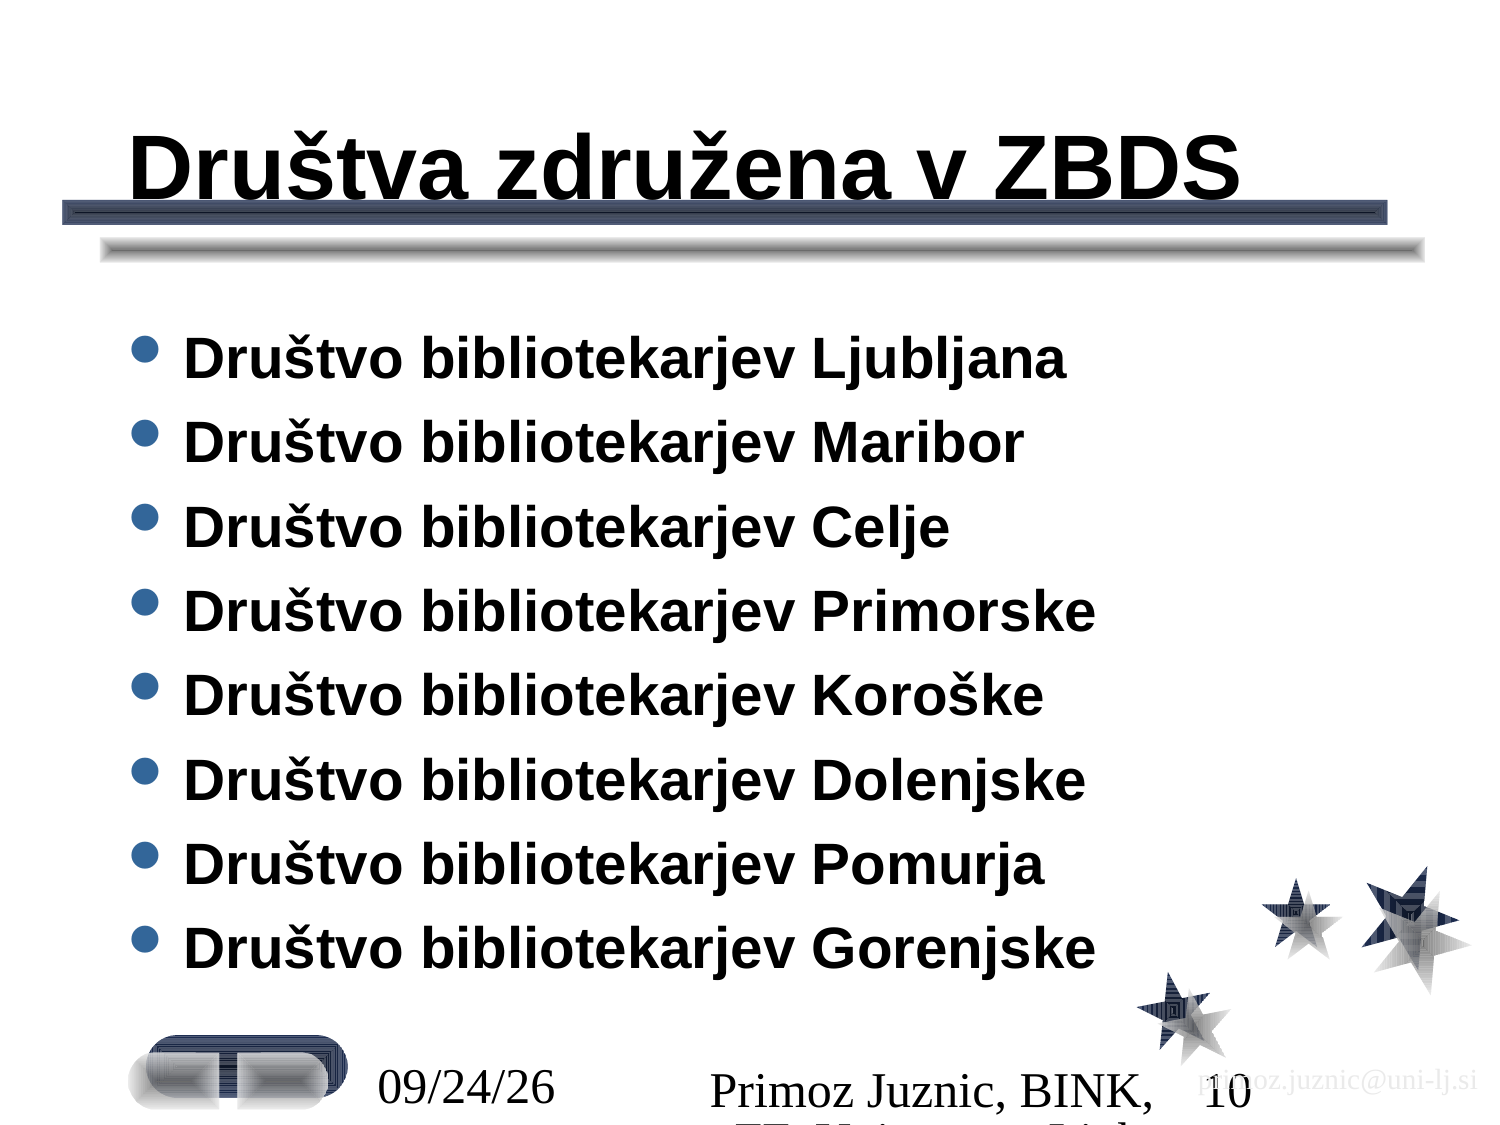

# Društva združena v ZBDS
Društvo bibliotekarjev Ljubljana
Društvo bibliotekarjev Maribor
Društvo bibliotekarjev Celje
Društvo bibliotekarjev Primorske
Društvo bibliotekarjev Koroške
Društvo bibliotekarjev Dolenjske
Društvo bibliotekarjev Pomurja
Društvo bibliotekarjev Gorenjske
Primoz Juznic, BINK, FF, Univerza v Ljubljani
10